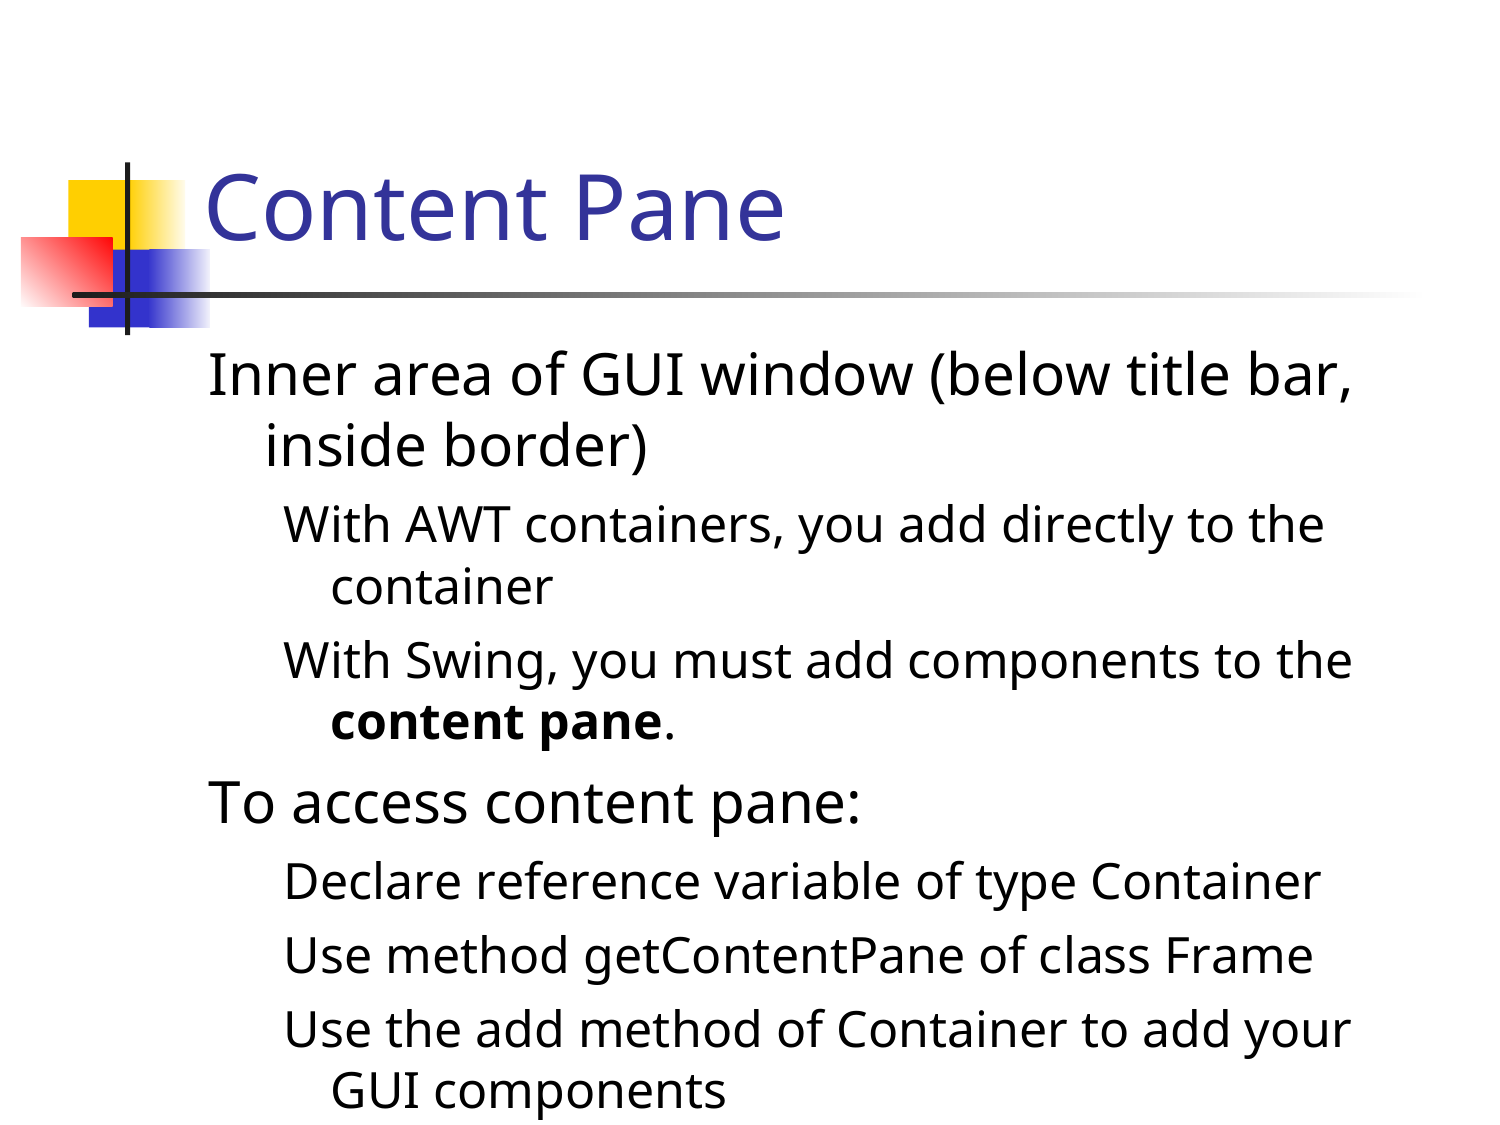

# Content Pane
Inner area of GUI window (below title bar, inside border)
With AWT containers, you add directly to the container
With Swing, you must add components to the content pane.
To access content pane:
Declare reference variable of type Container
Use method getContentPane of class Frame
Use the add method of Container to add your GUI components